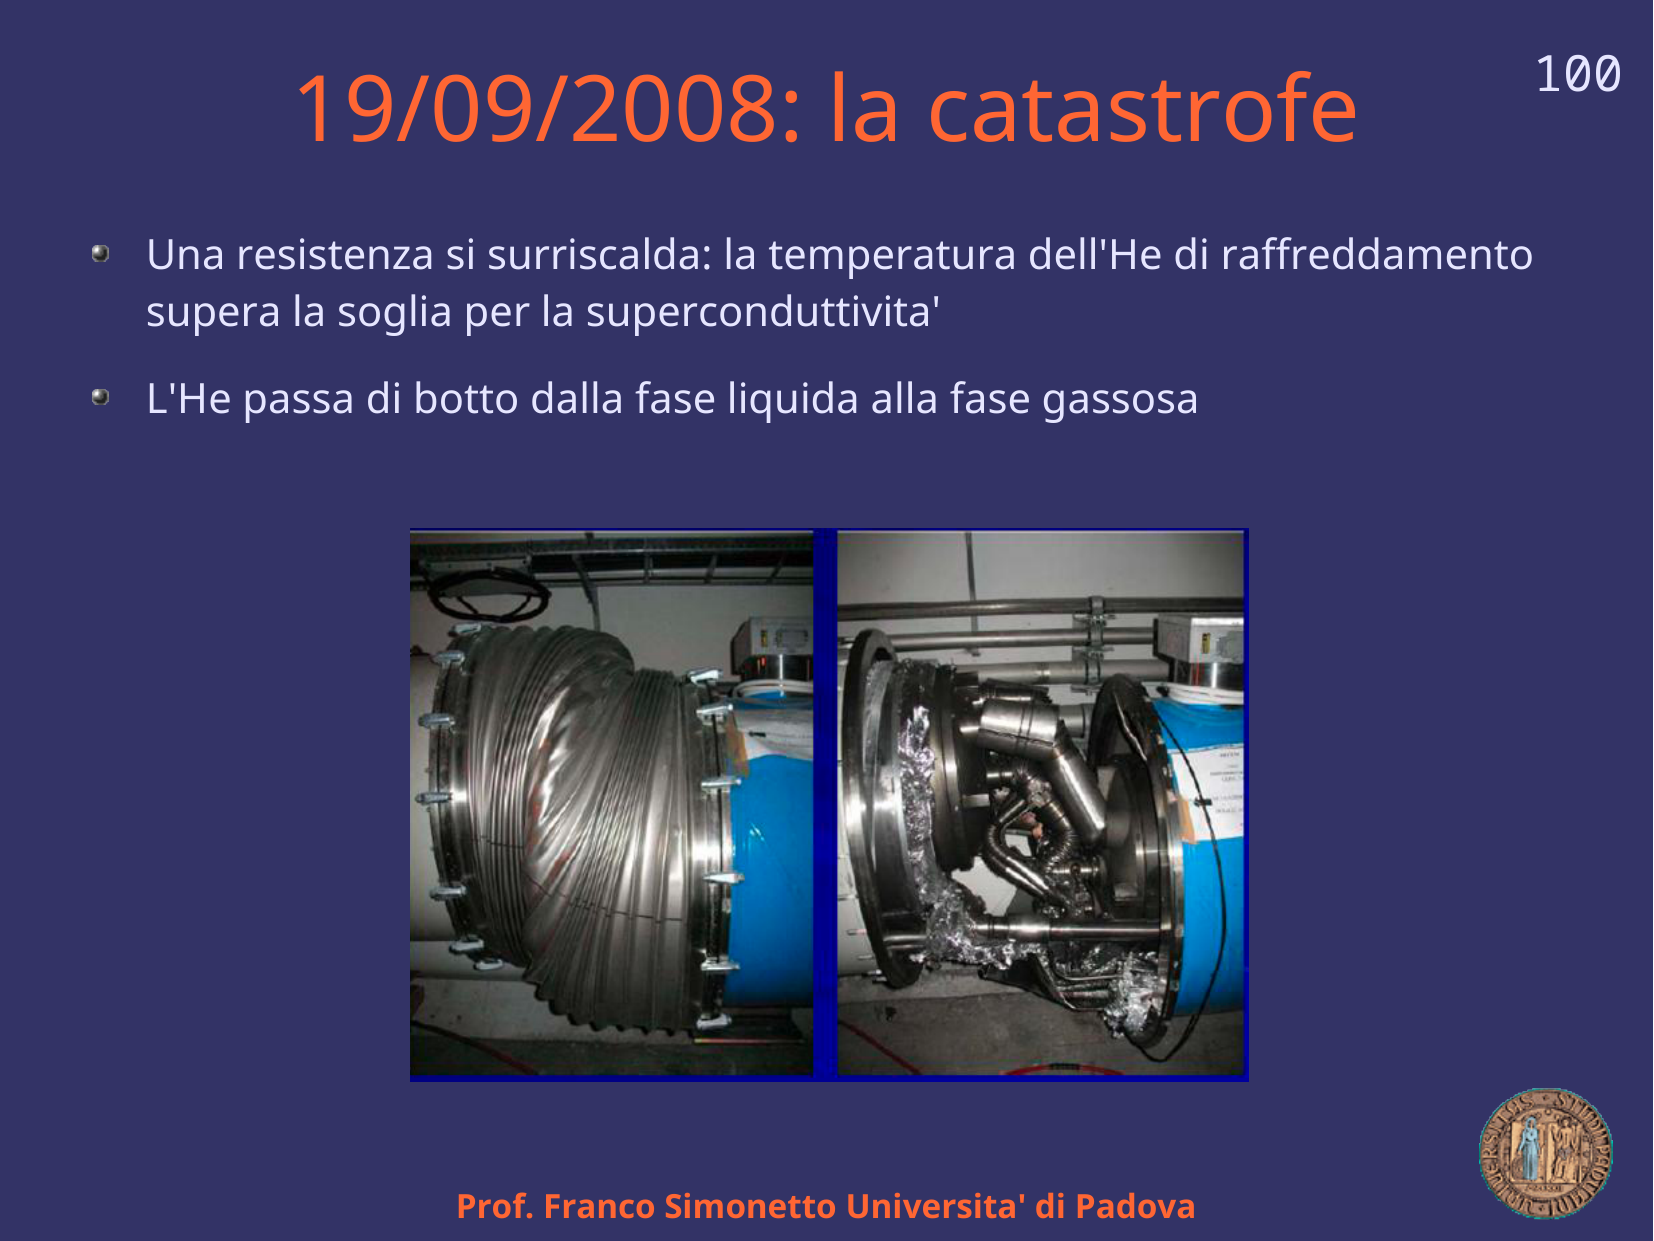

100
# 19/09/2008: la catastrofe
Una resistenza si surriscalda: la temperatura dell'He di raffreddamento supera la soglia per la superconduttivita'
L'He passa di botto dalla fase liquida alla fase gassosa